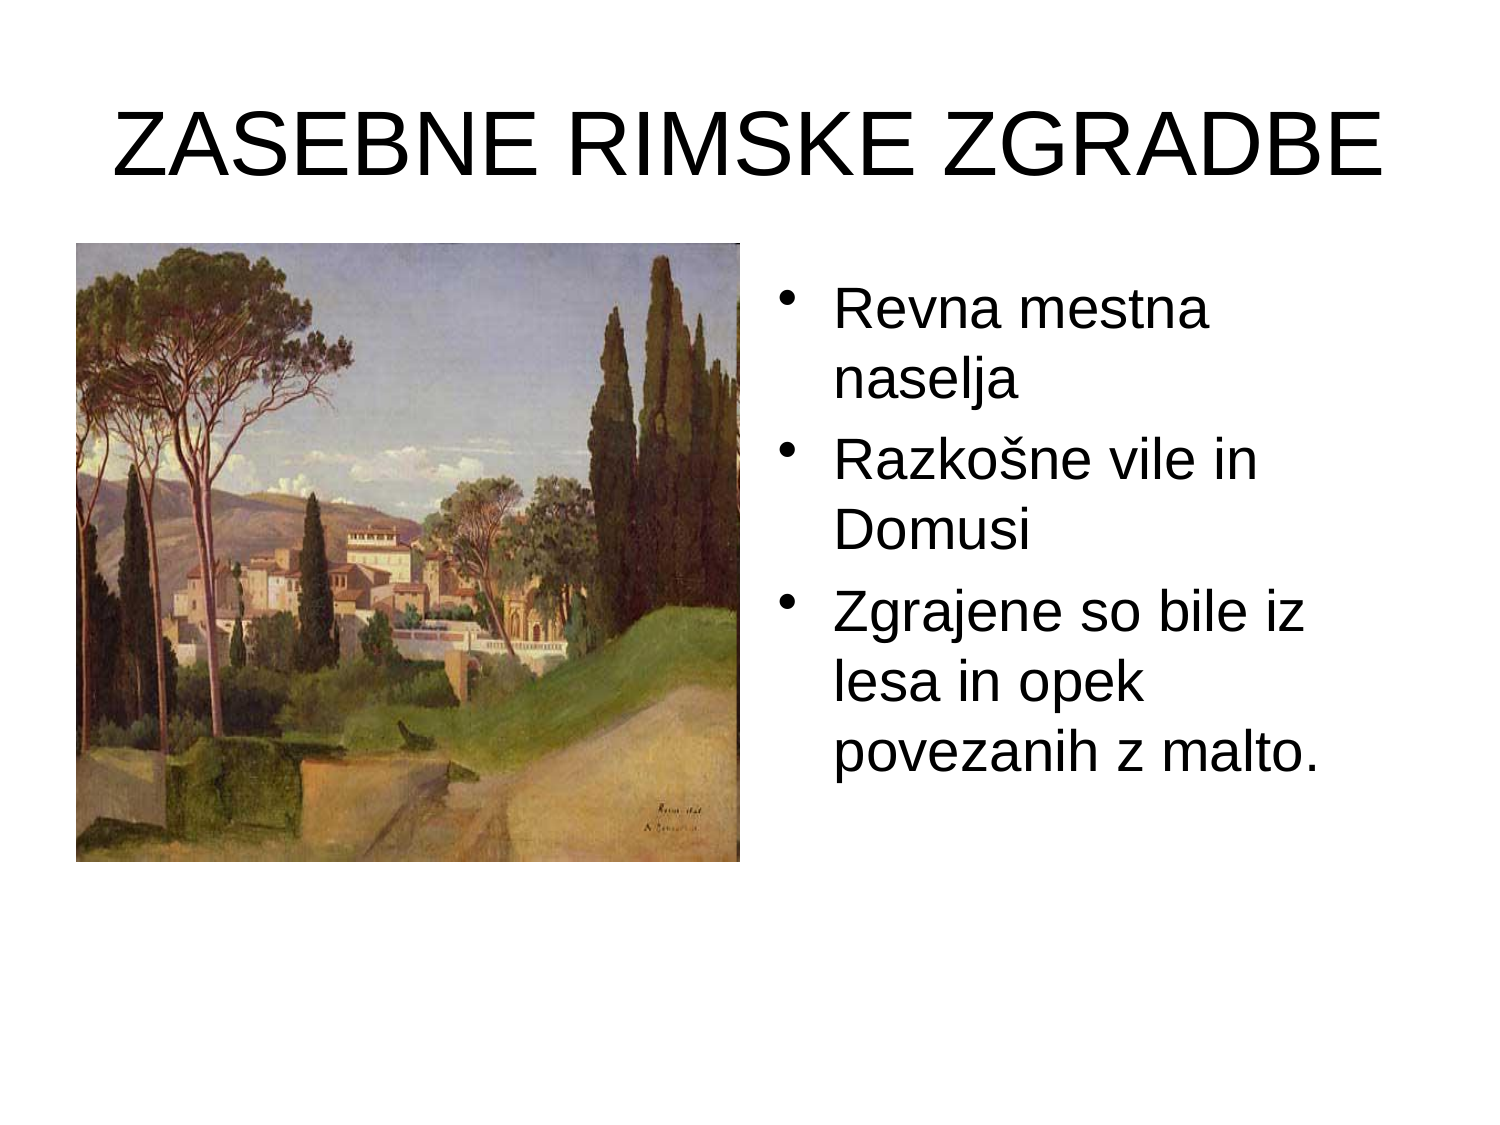

# ZASEBNE RIMSKE ZGRADBE
Revna mestna naselja
Razkošne vile in Domusi
Zgrajene so bile iz lesa in opek povezanih z malto.